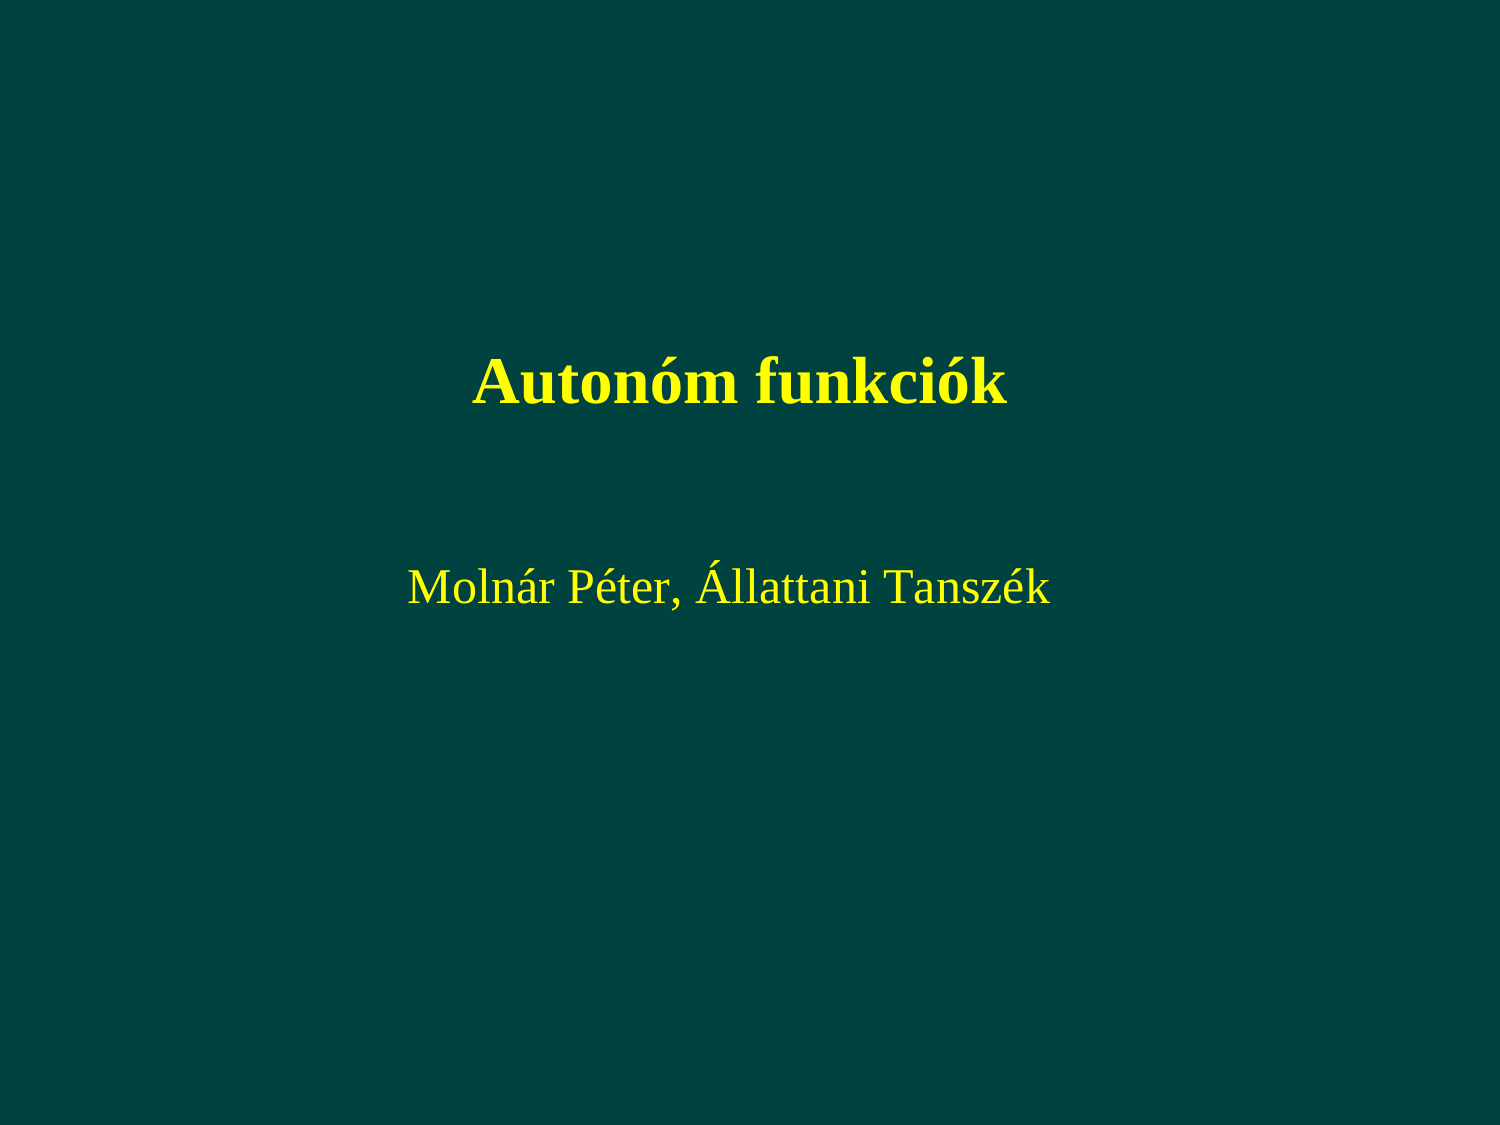

# Autonóm funkciók Molnár Péter, Állattani Tanszék